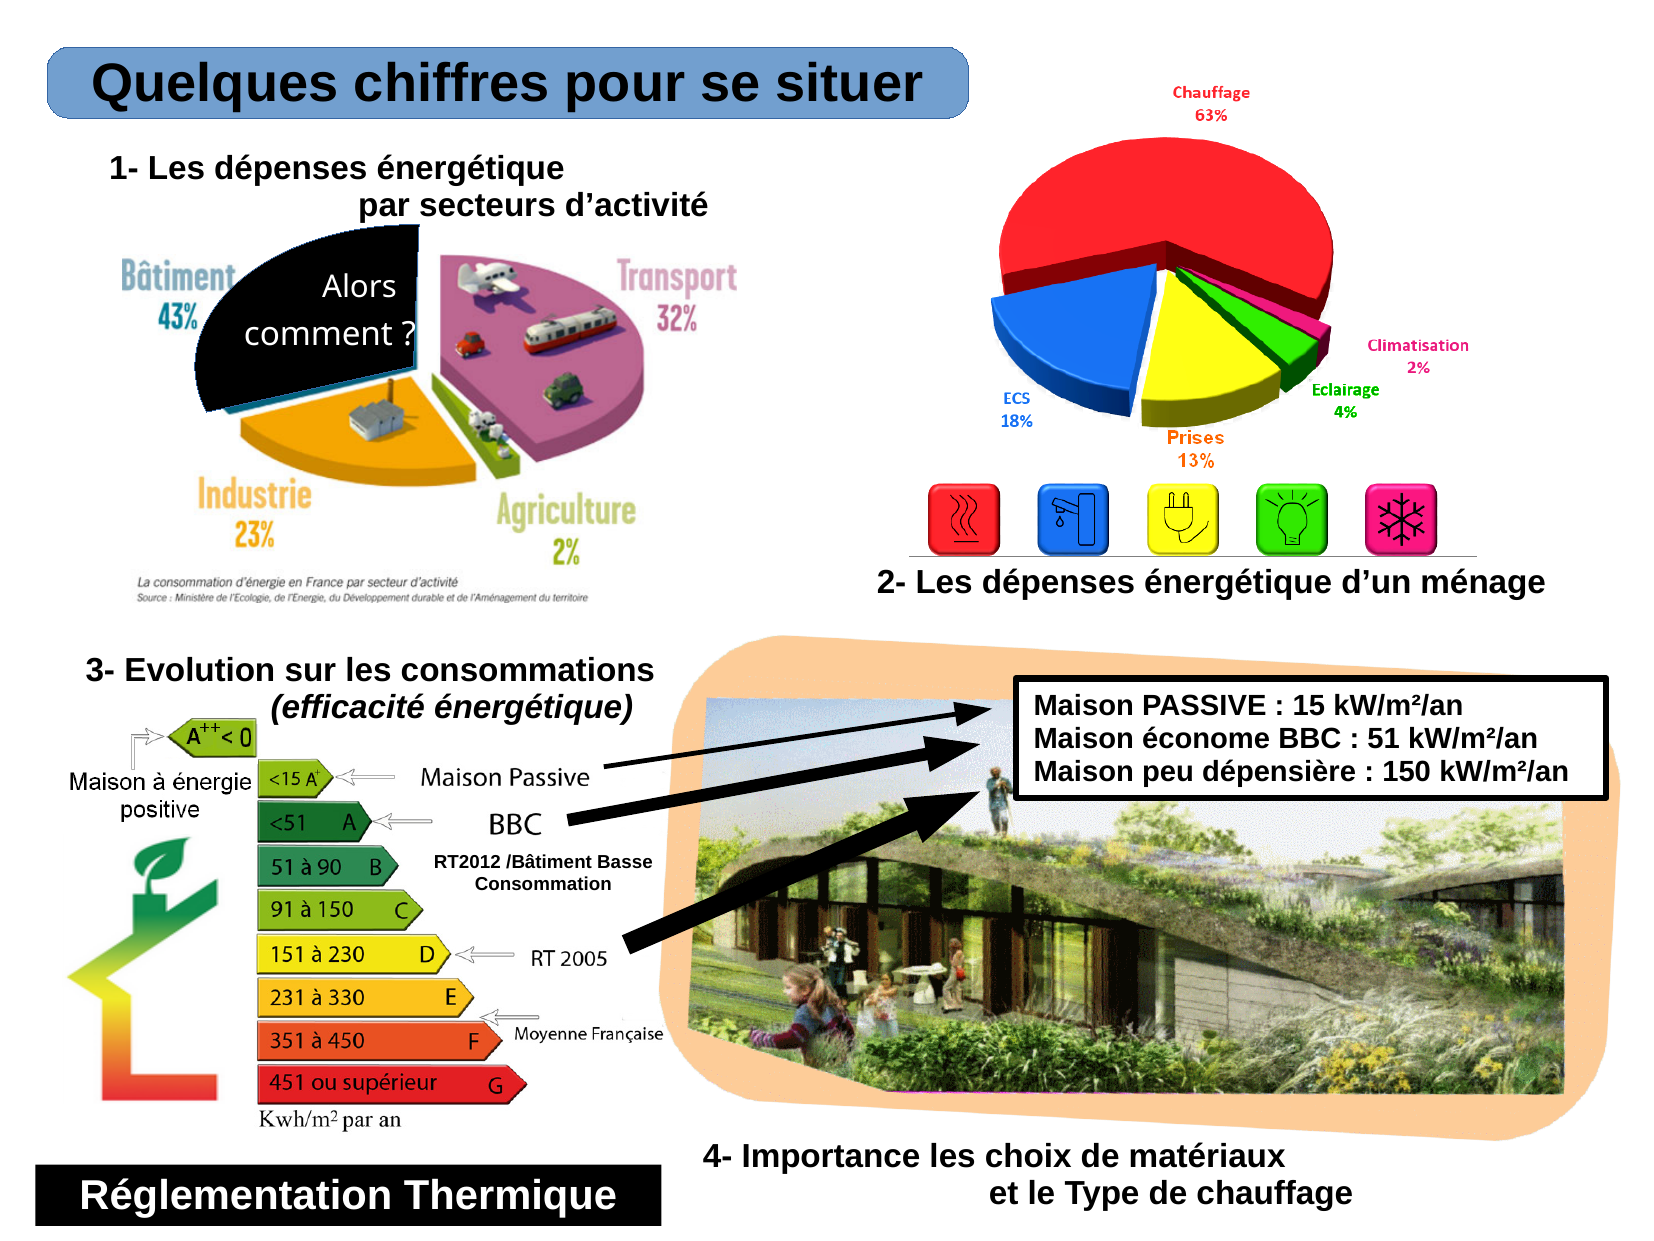

Quelques chiffres pour se situer
2- Les dépenses énergétique d’un ménage
1- Les dépenses énergétique
 par secteurs d’activité
Alors
comment ?
4- Importance les choix de matériaux
 et le Type de chauffage
3- Evolution sur les consommations
 (efficacité énergétique)
Maison PASSIVE : 15 kW/m²/an
Maison économe BBC : 51 kW/m²/an
Maison peu dépensière : 150 kW/m²/an
RT2012 /Bâtiment Basse Consommation
Réglementation Thermique